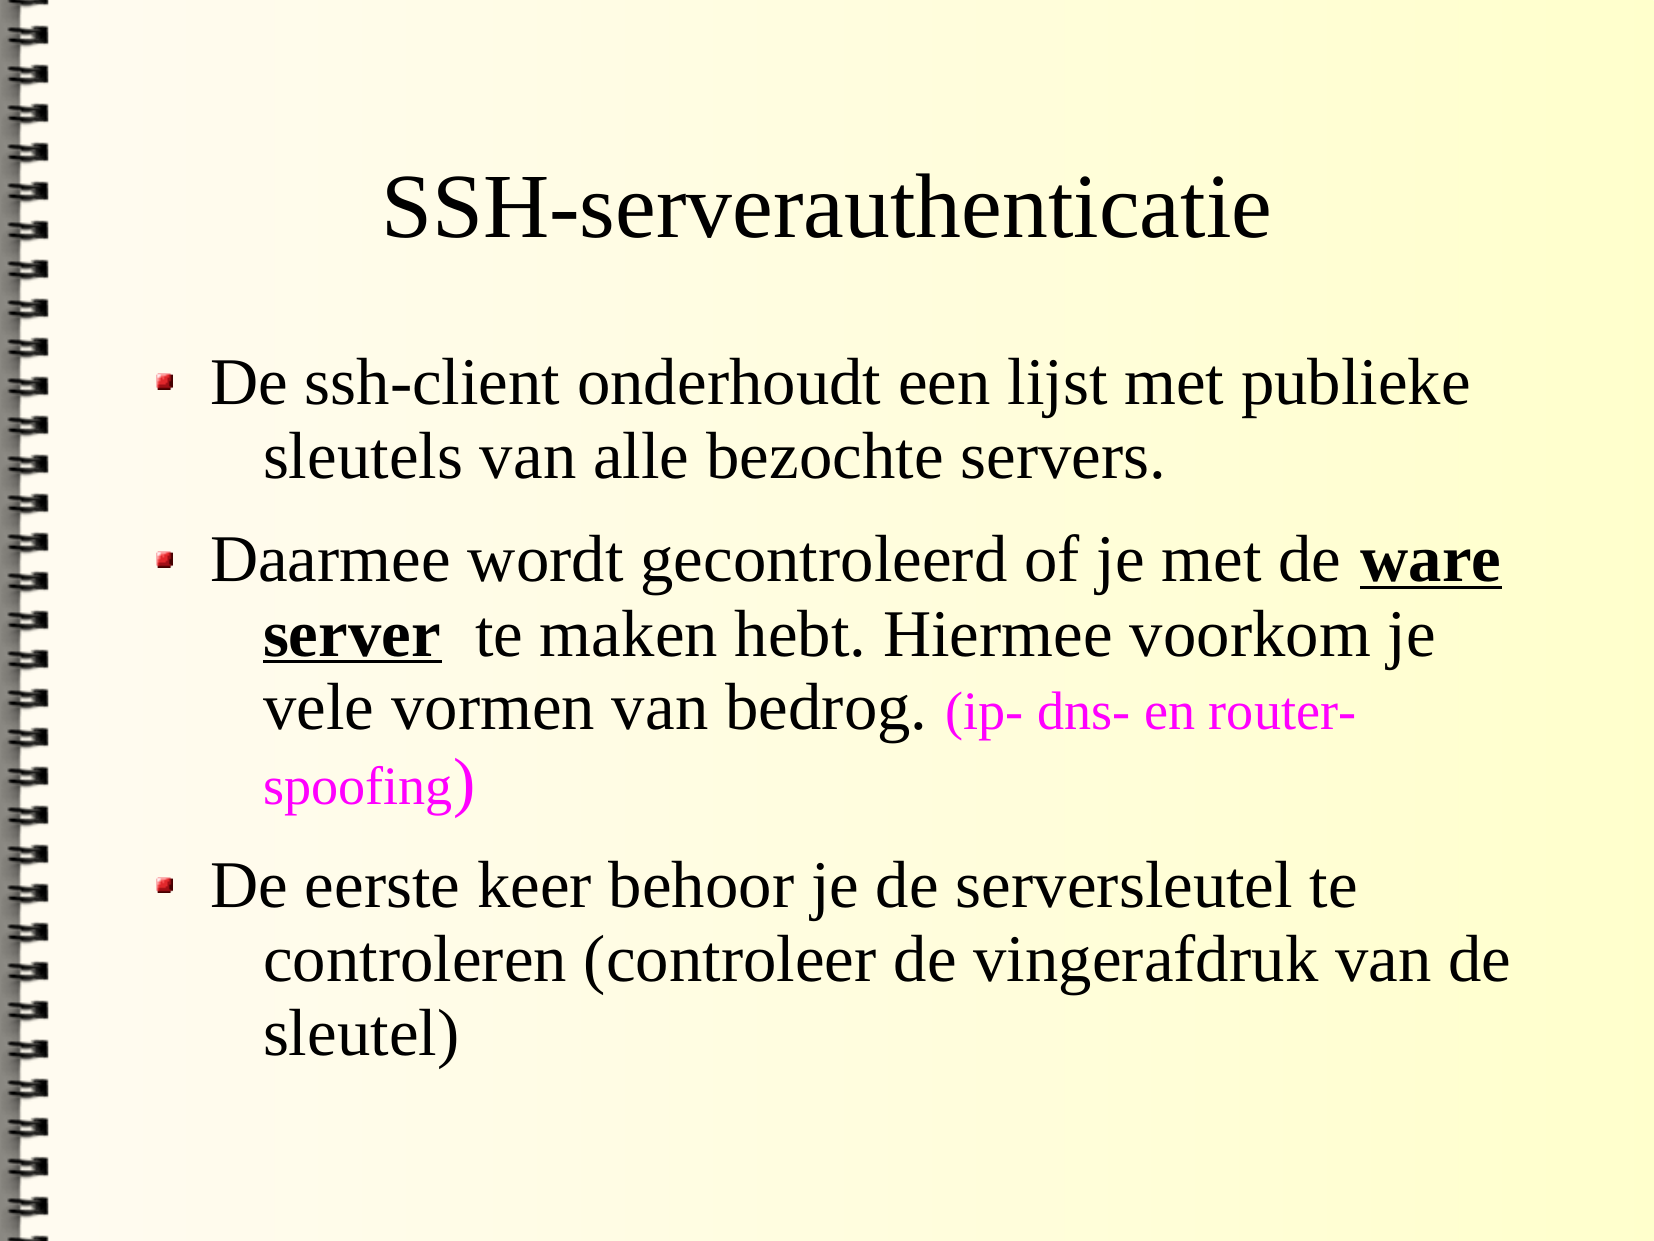

# SSH-serverauthenticatie
De ssh-client onderhoudt een lijst met publieke sleutels van alle bezochte servers.
Daarmee wordt gecontroleerd of je met de ware server te maken hebt. Hiermee voorkom je vele vormen van bedrog. (ip- dns- en router-spoofing)
De eerste keer behoor je de serversleutel te controleren (controleer de vingerafdruk van de sleutel)